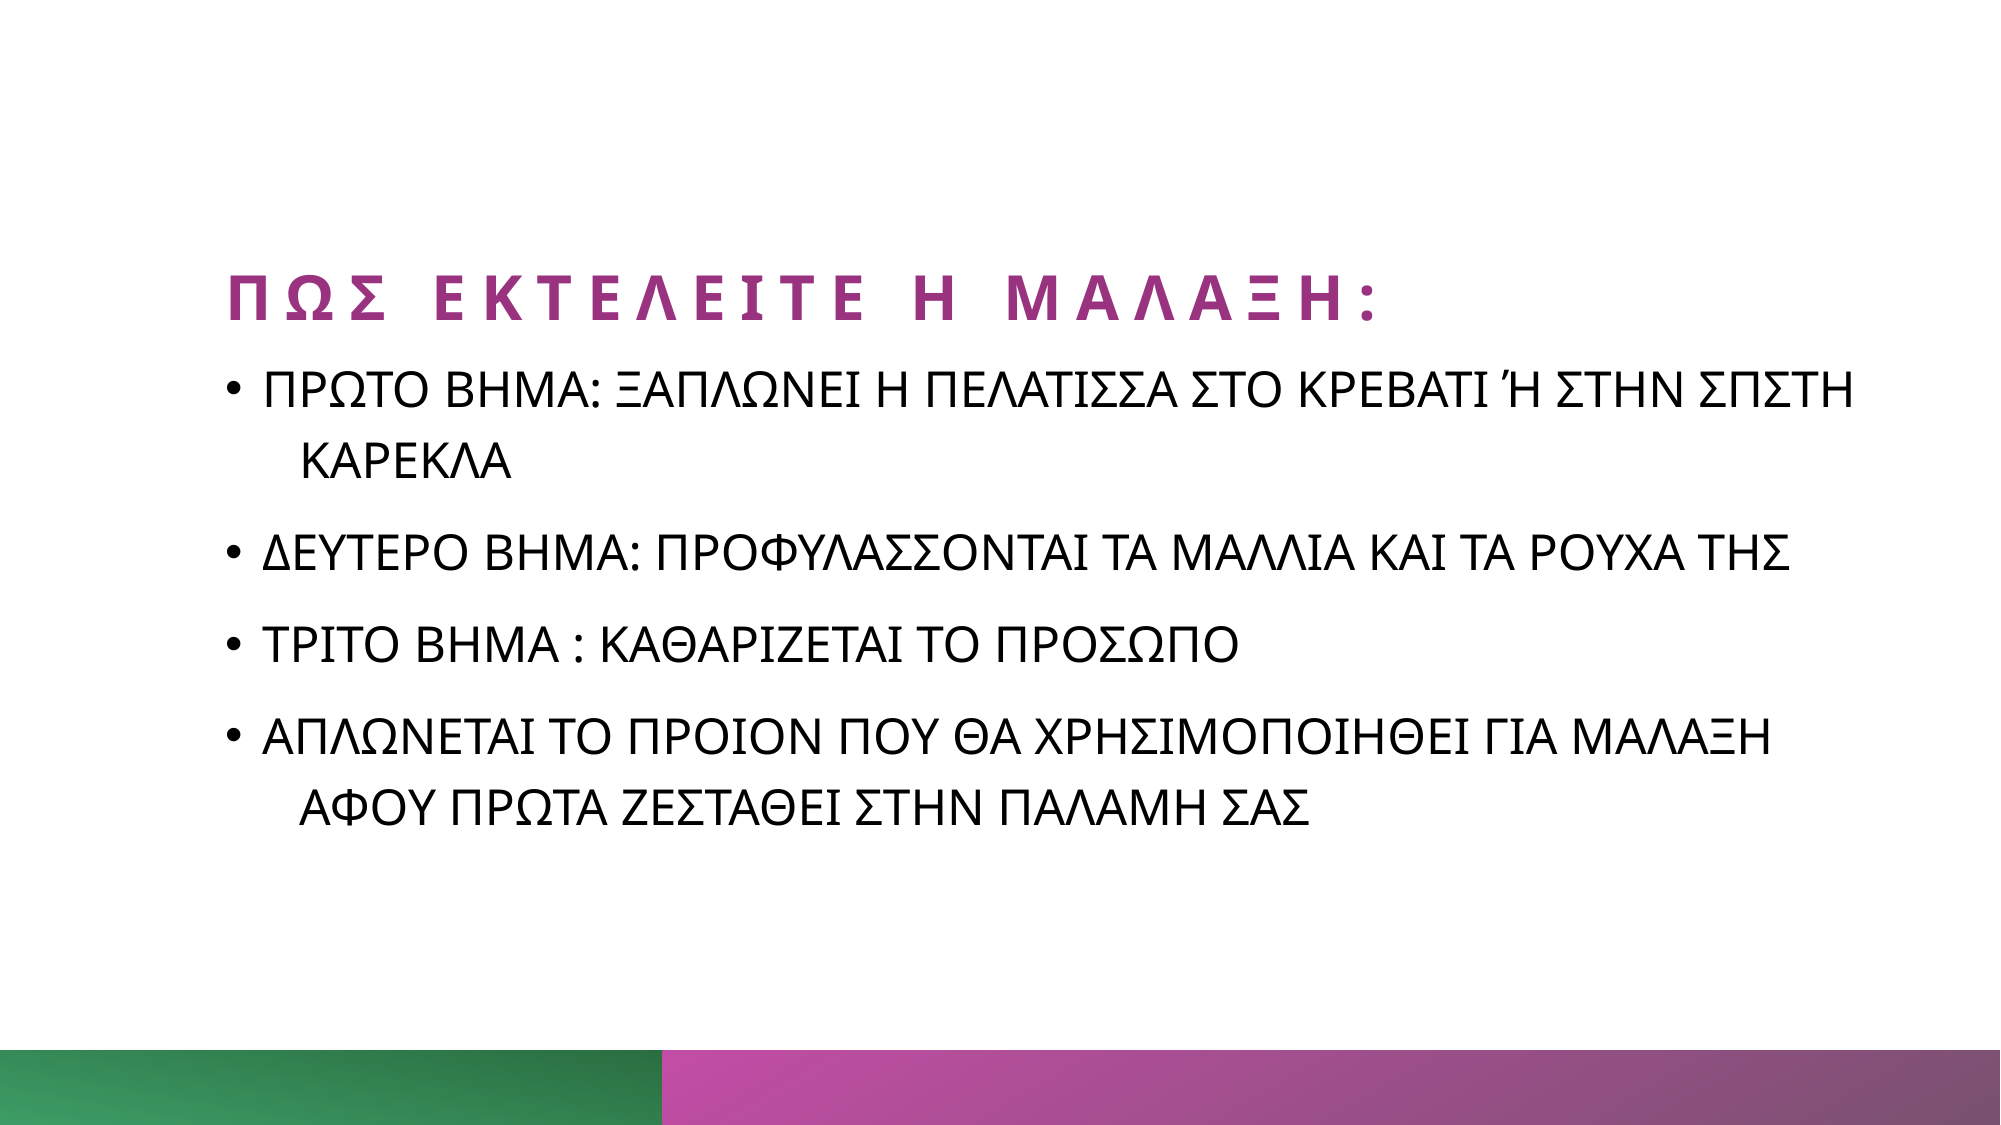

# ΠΩΣ ΕΚΤΕΛΕΙΤΕ Η ΜΑΛΑΞΗ:
ΠΡΩΤΟ ΒΗΜΑ: ΞΑΠΛΩΝΕΙ Η ΠΕΛΑΤΙΣΣΑ ΣΤΟ ΚΡΕΒΑΤΙ Ή ΣΤΗΝ ΣΠΣΤΗ ΚΑΡΕΚΛΑ
ΔΕΥΤΕΡΟ ΒΗΜΑ: ΠΡΟΦΥΛΑΣΣΟΝΤΑΙ ΤΑ ΜΑΛΛΙΑ ΚΑΙ ΤΑ ΡΟΥΧΑ ΤΗΣ
ΤΡΙΤΟ ΒΗΜΑ : ΚΑΘΑΡΙΖΕΤΑΙ ΤΟ ΠΡΟΣΩΠΟ
ΑΠΛΩΝΕΤΑΙ ΤΟ ΠΡΟΙΟΝ ΠΟΥ ΘΑ ΧΡΗΣΙΜΟΠΟΙΗΘΕΙ ΓΙΑ ΜΑΛΑΞΗ ΑΦΟΥ ΠΡΩΤΑ ΖΕΣΤΑΘΕΙ ΣΤΗΝ ΠΑΛΑΜΗ ΣΑΣ